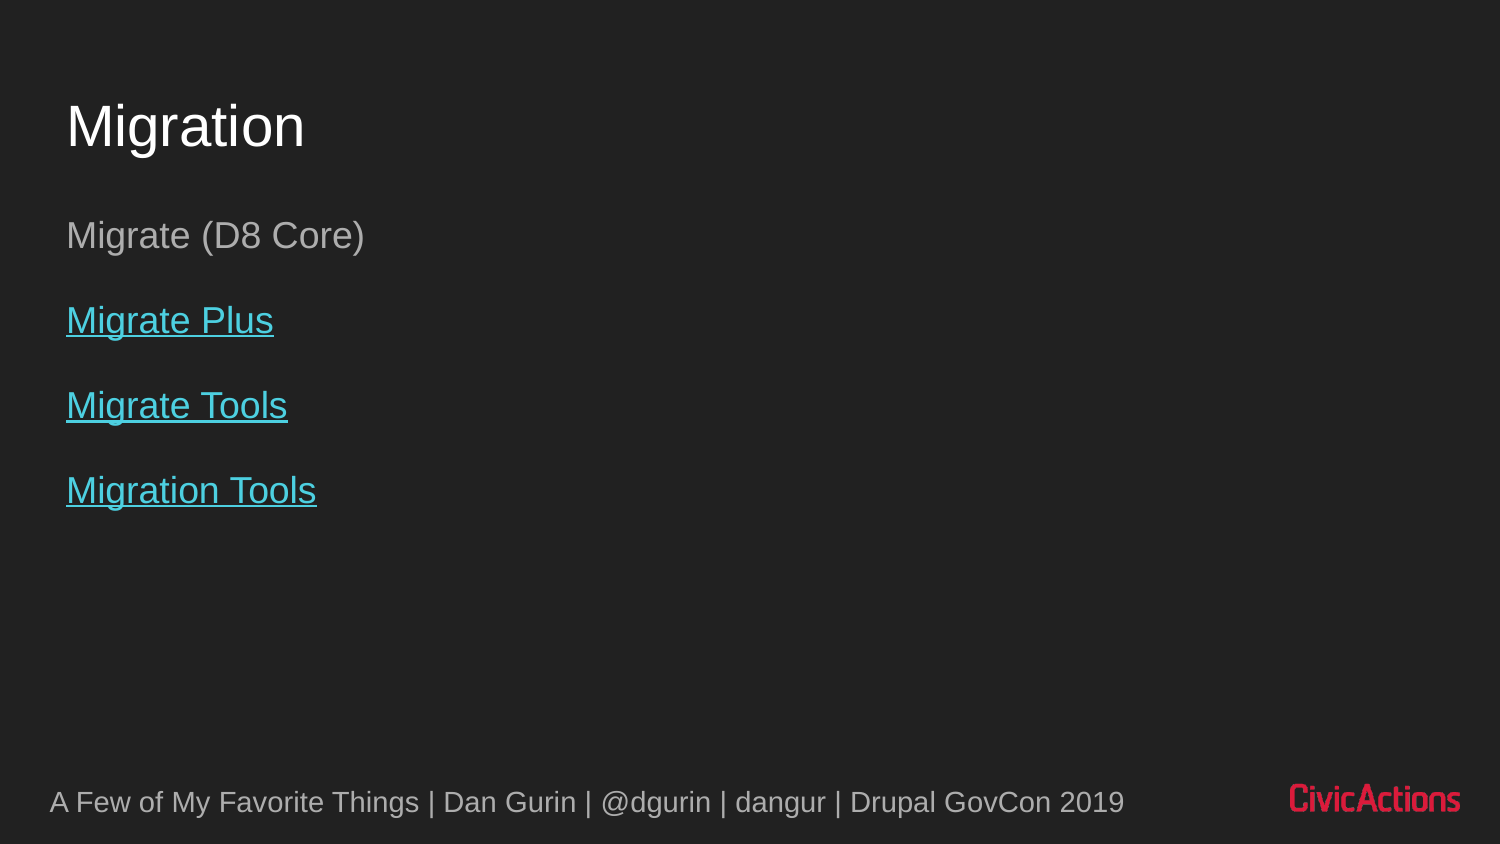

# Migration
Migrate (D8 Core)
Migrate Plus
Migrate Tools
Migration Tools